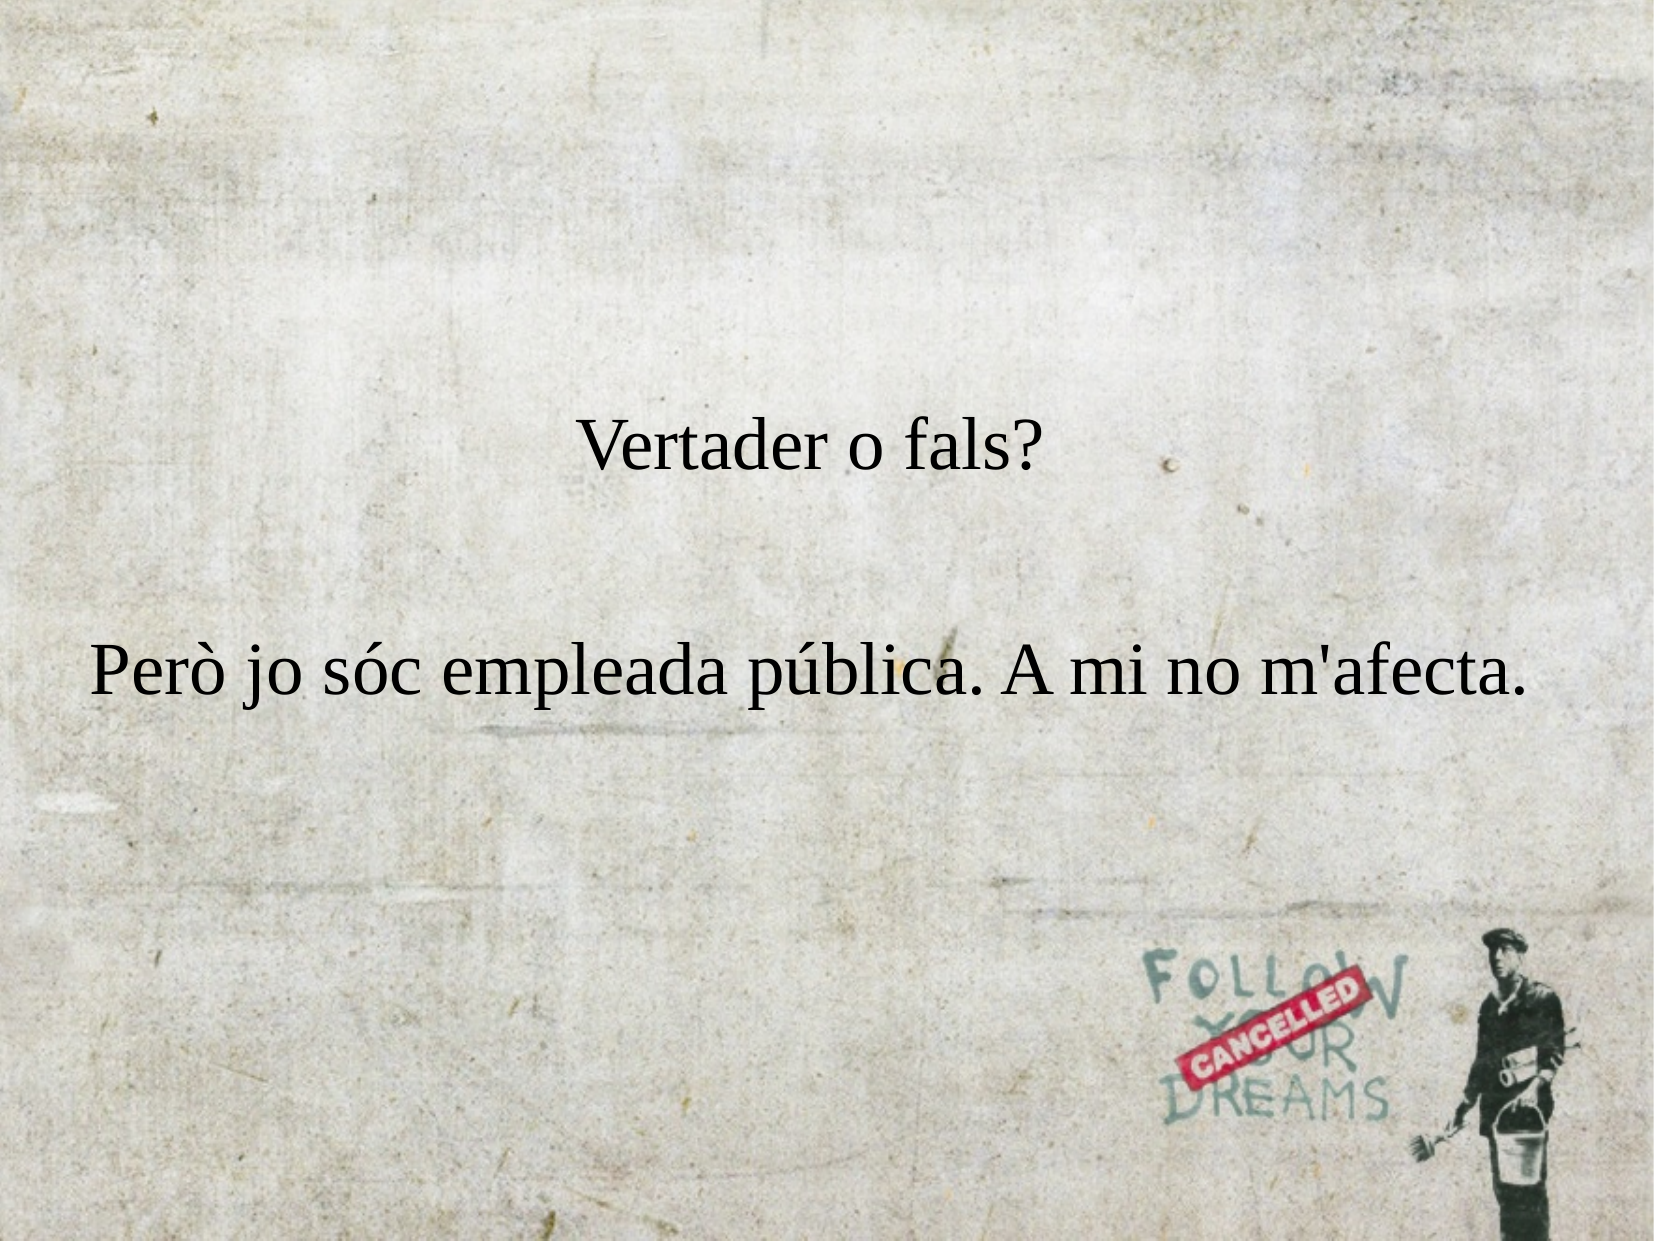

#
Vertader o fals?
Però jo sóc empleada pública. A mi no m'afecta.